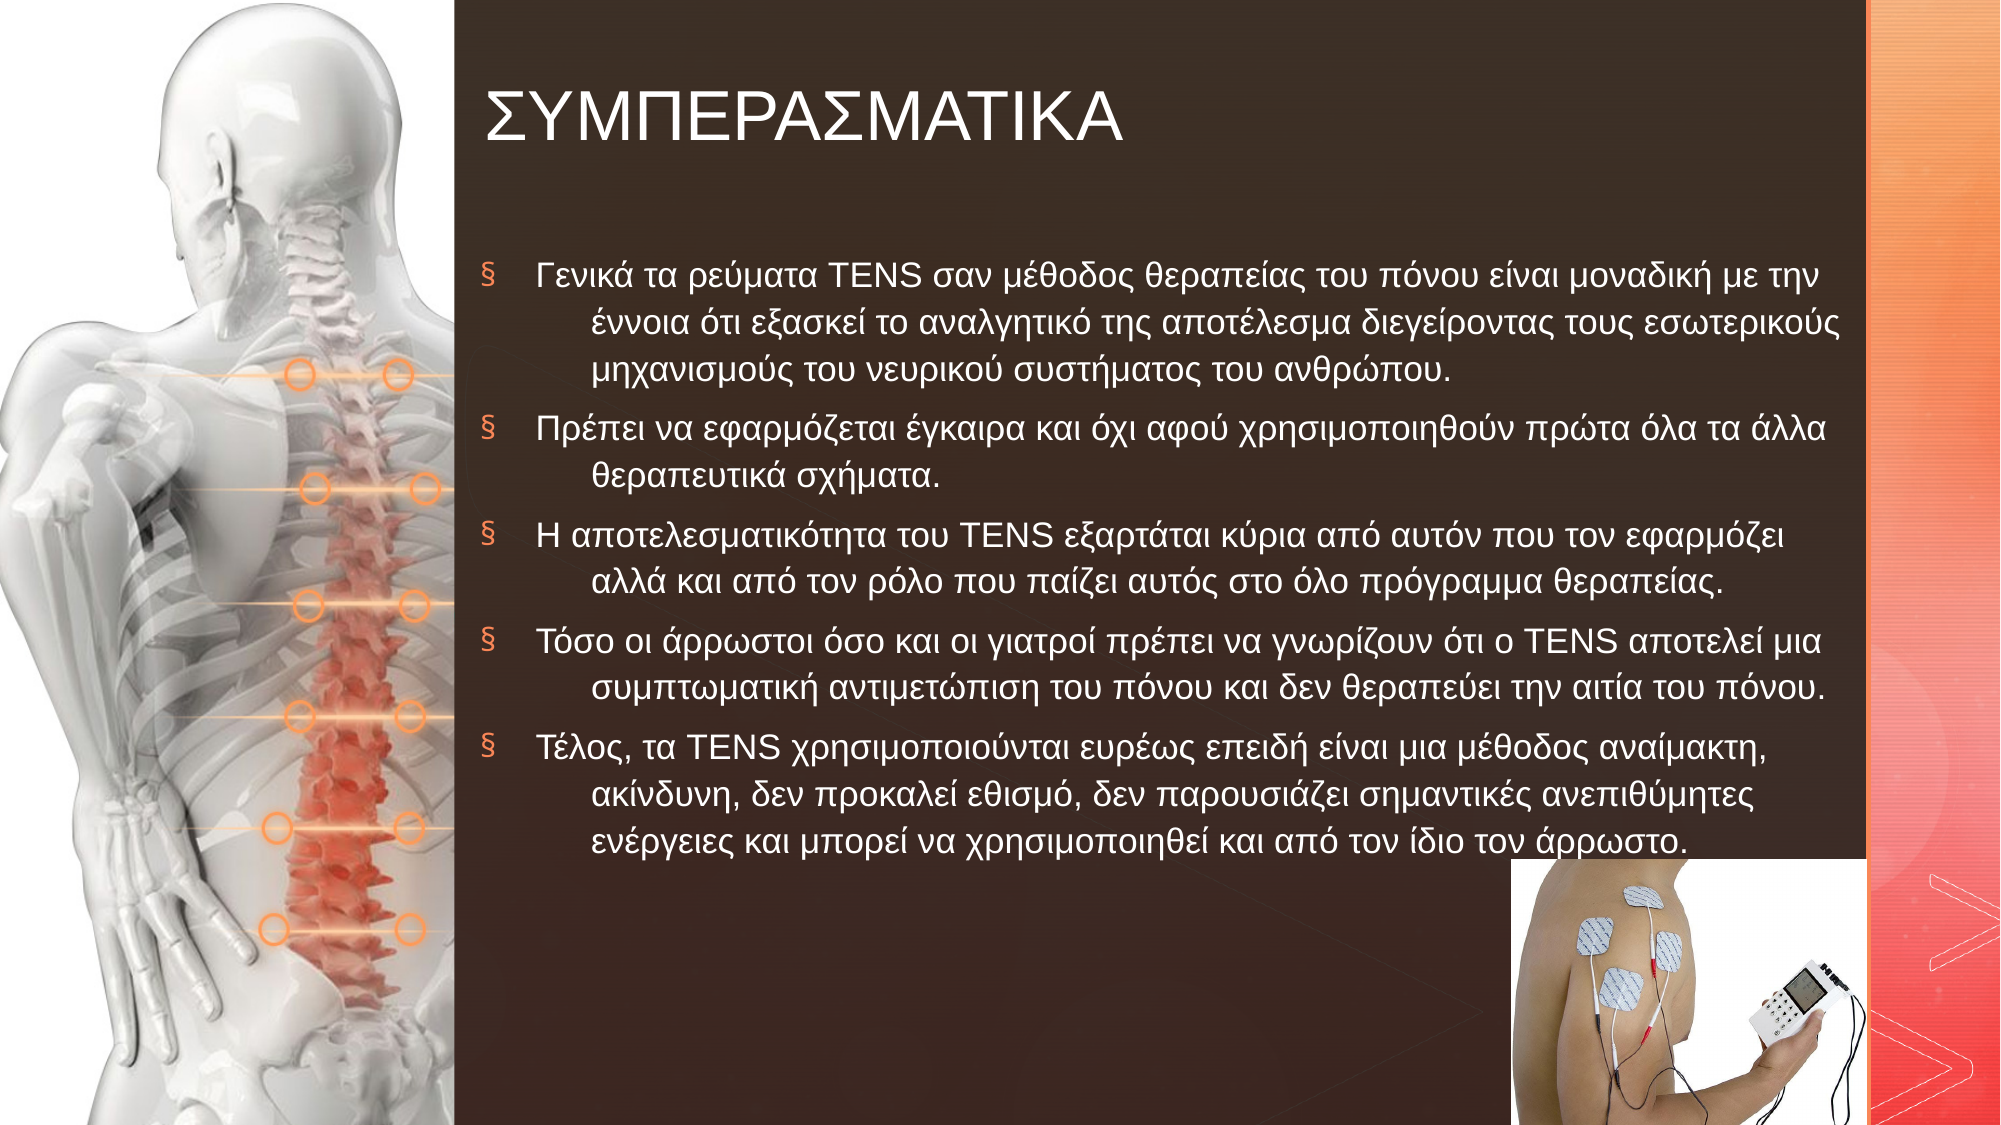

# ΣΥΜΠΕΡΑΣΜΑΤΙΚΑ
Γενικά τα ρεύματα TENS σαν μέθοδος θεραπείας του πόνου είναι μοναδική με την έννοια ότι εξασκεί το αναλγητικό της αποτέλεσμα διεγείροντας τους εσωτερικούς μηχανισμούς του νευρικού συστήματος του ανθρώπου.
Πρέπει να εφαρμόζεται έγκαιρα και όχι αφού χρησιμοποιηθούν πρώτα όλα τα άλλα θεραπευτικά σχήματα.
Η αποτελεσματικότητα του TENS εξαρτάται κύρια από αυτόν που τον εφαρμόζει αλλά και από τον ρόλο που παίζει αυτός στο όλο πρόγραμμα θεραπείας.
Τόσο οι άρρωστοι όσο και οι γιατροί πρέπει να γνωρίζουν ότι ο TENS αποτελεί μια συμπτωματική αντιμετώπιση του πόνου και δεν θεραπεύει την αιτία του πόνου.
Τέλος, τα TENS χρησιμοποιούνται ευρέως επειδή είναι μια μέθοδος αναίμακτη, ακίνδυνη, δεν προκαλεί εθισμό, δεν παρουσιάζει σημαντικές ανεπιθύμητες ενέργειες και μπορεί να χρησιμοποιηθεί και από τον ίδιο τον άρρωστο.